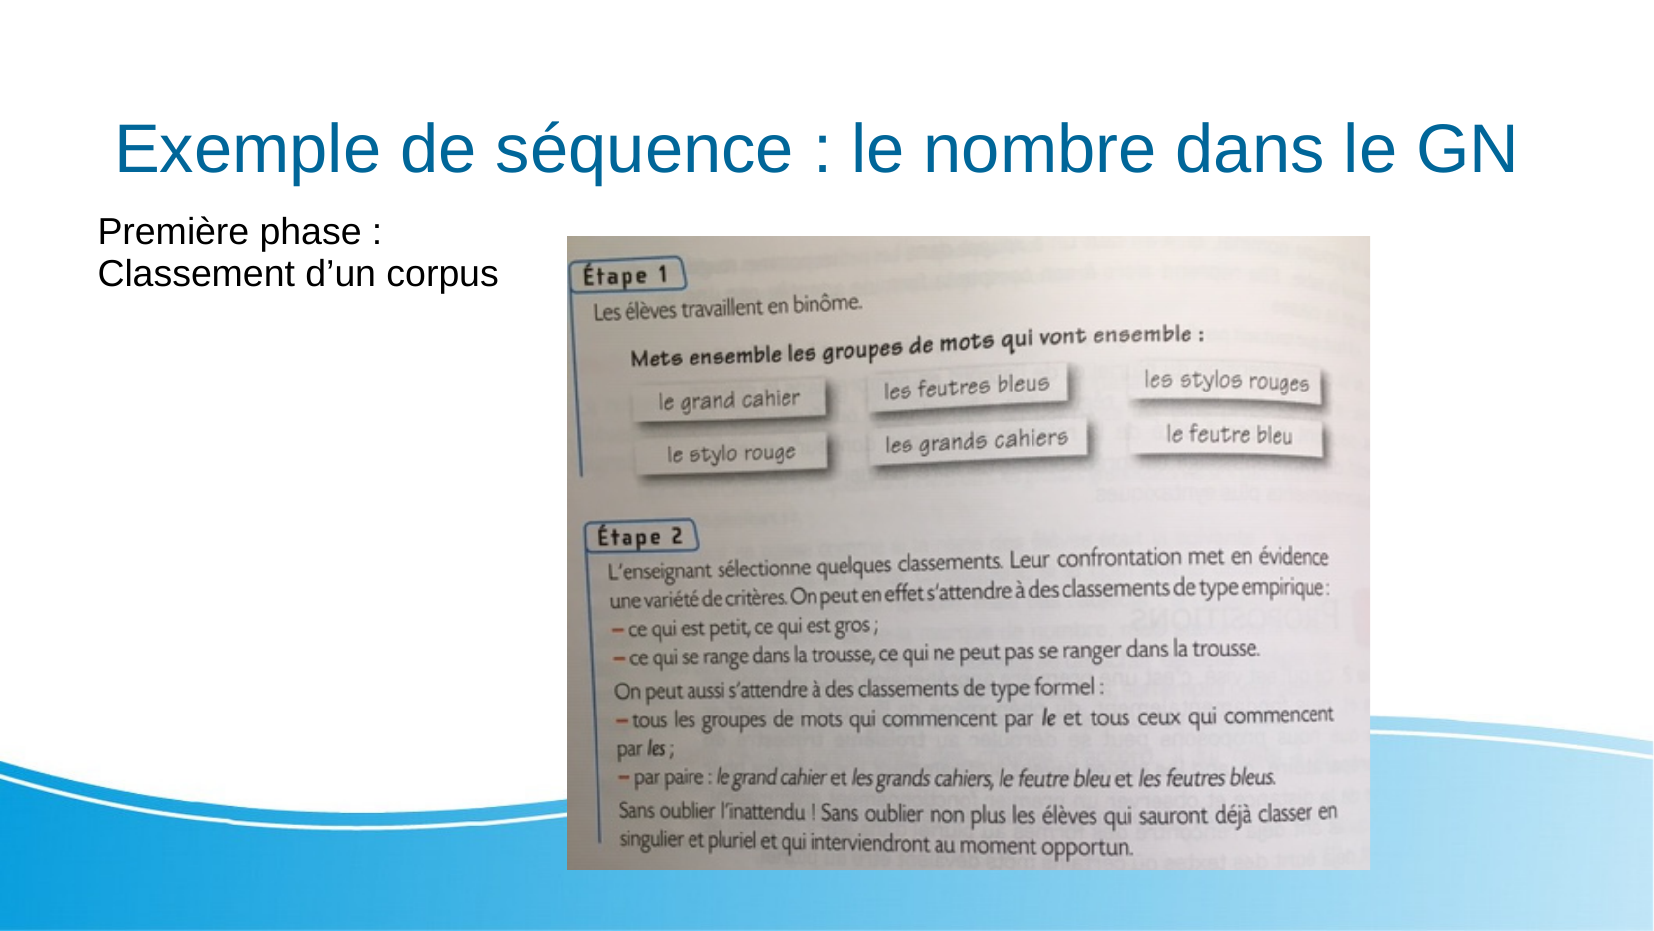

# Exemple de séquence : le nombre dans le GN
Première phase :
Classement d’un corpus